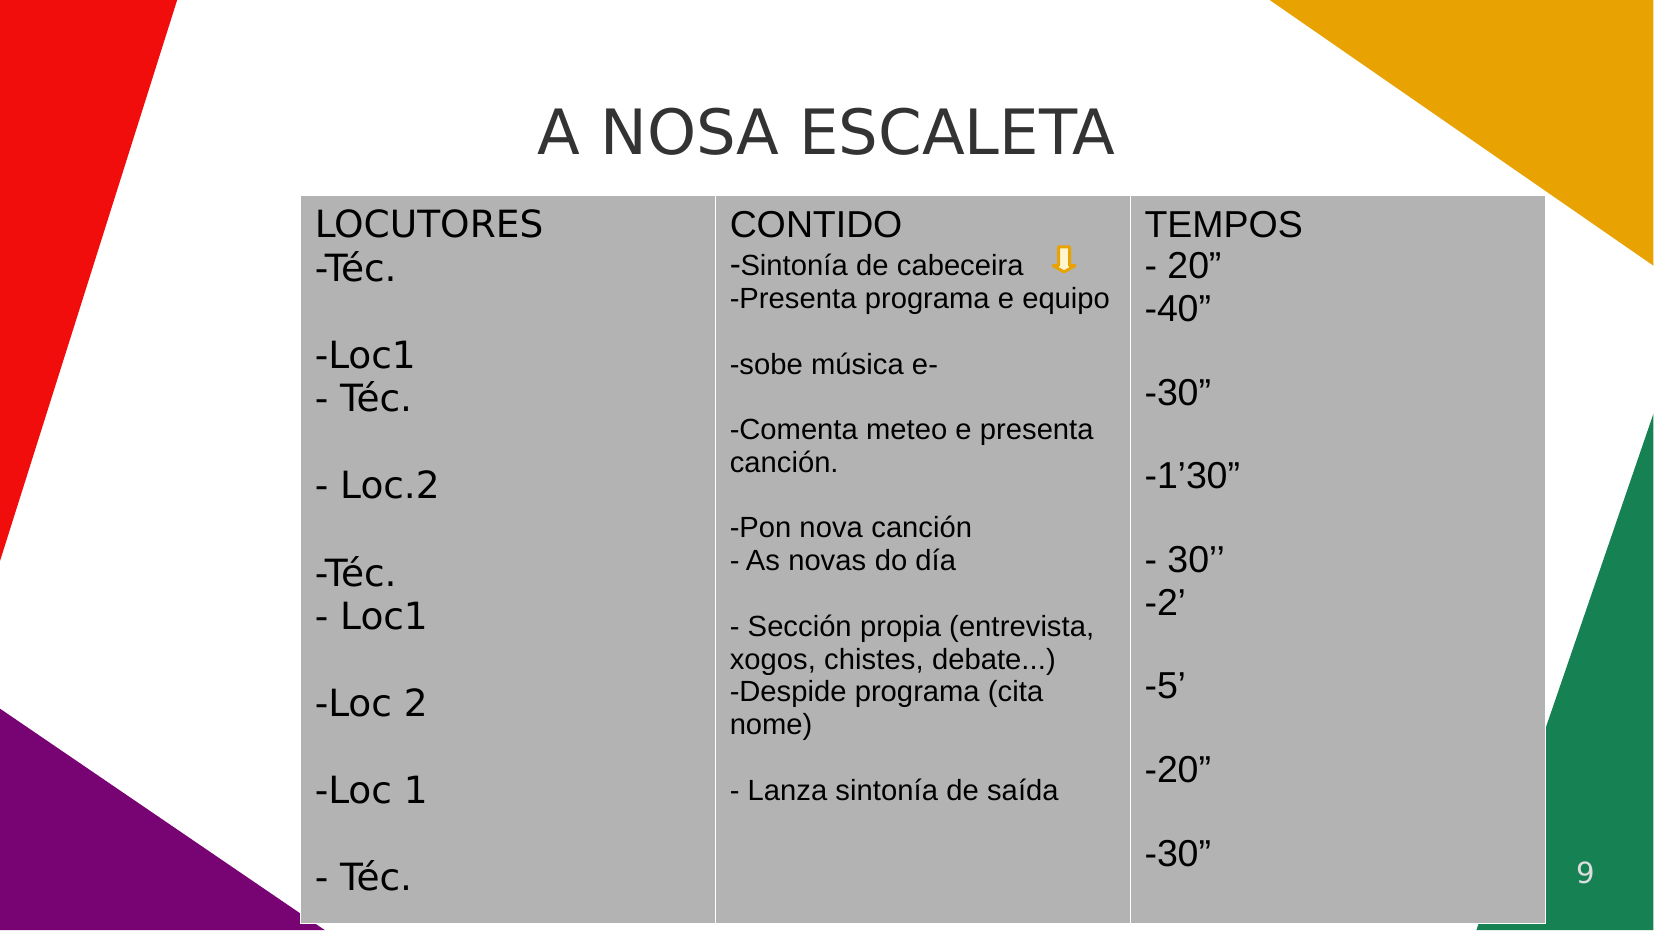

# A NOSA ESCALETA
| LOCUTORES -Téc. -Loc1 - Téc. - Loc.2 -Téc. - Loc1 -Loc 2 -Loc 1 - Téc. | CONTIDO -Sintonía de cabeceira -Presenta programa e equipo -sobe música e- -Comenta meteo e presenta canción. -Pon nova canción - As novas do día - Sección propia (entrevista, xogos, chistes, debate...) -Despide programa (cita nome) - Lanza sintonía de saída | TEMPOS - 20” -40” -30” -1’30” - 30’’ -2’ -5’ -20” -30” |
| --- | --- | --- |
9